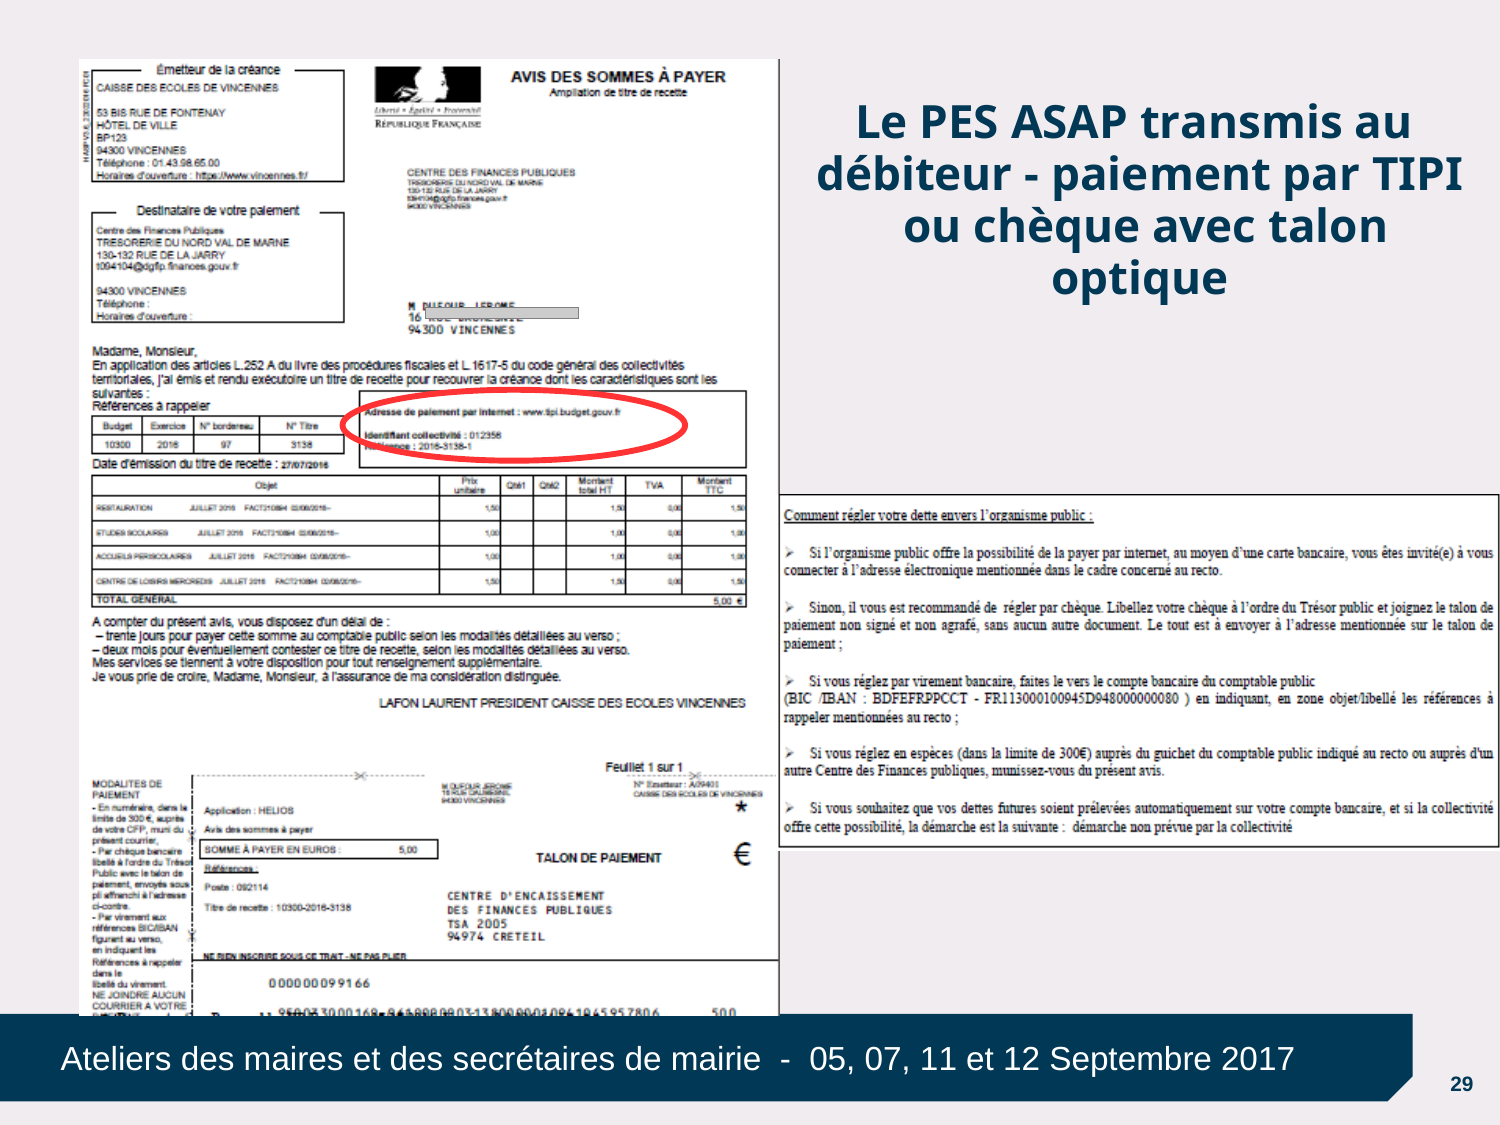

# Le PES ASAP transmis au débiteur - paiement par TIPI ou chèque avec talon optique